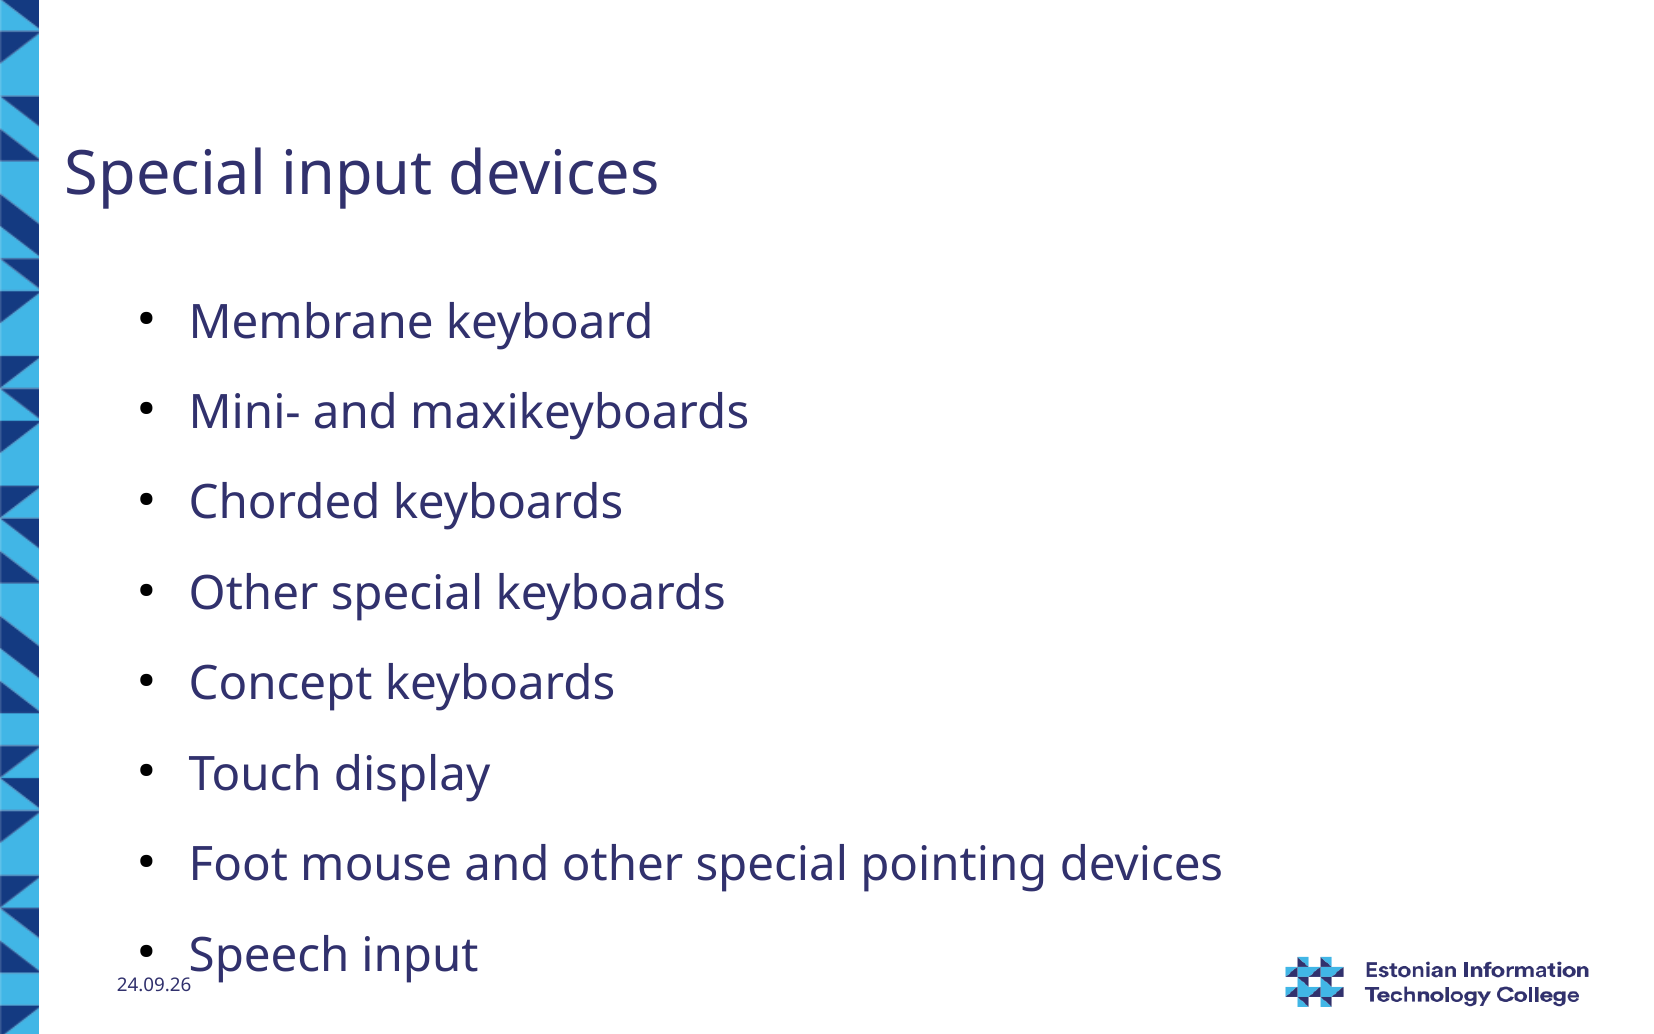

# Special input devices
Membrane keyboard
Mini- and maxikeyboards
Chorded keyboards
Other special keyboards
Concept keyboards
Touch display
Foot mouse and other special pointing devices
Speech input